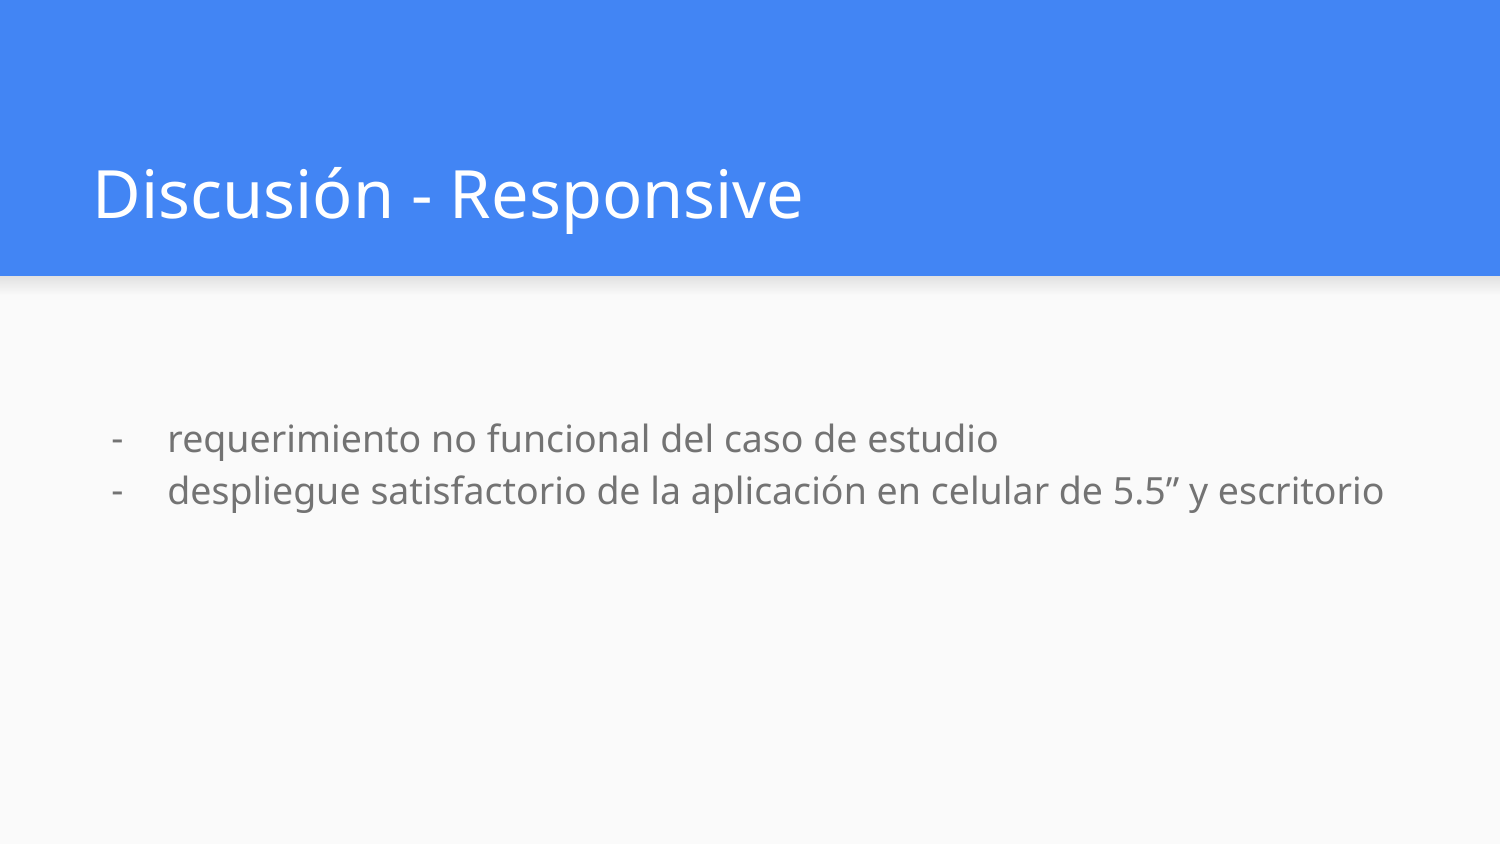

# Discusión - Responsive
requerimiento no funcional del caso de estudio
despliegue satisfactorio de la aplicación en celular de 5.5” y escritorio